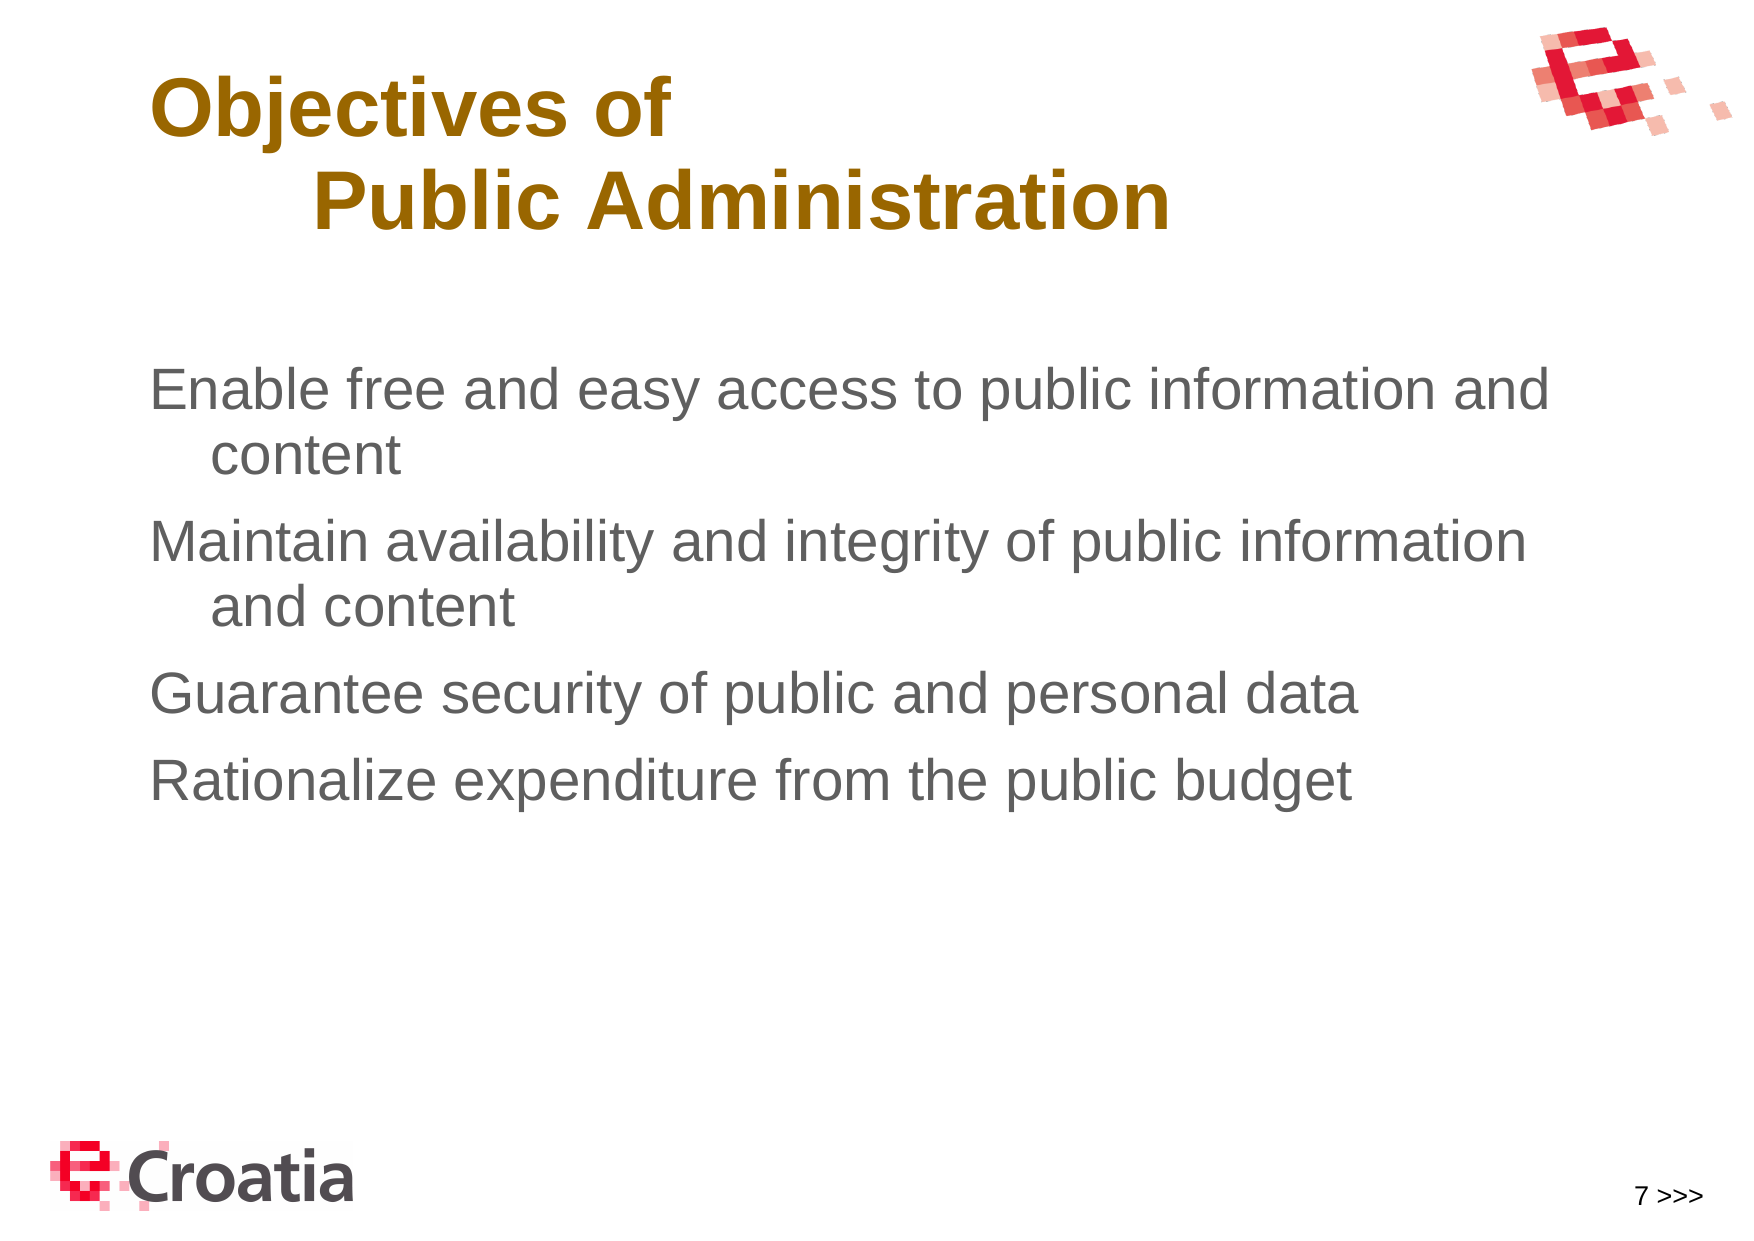

# Objectives of Public Administration
Enable free and easy access to public information and content
Maintain availability and integrity of public information and content
Guarantee security of public and personal data
Rationalize expenditure from the public budget